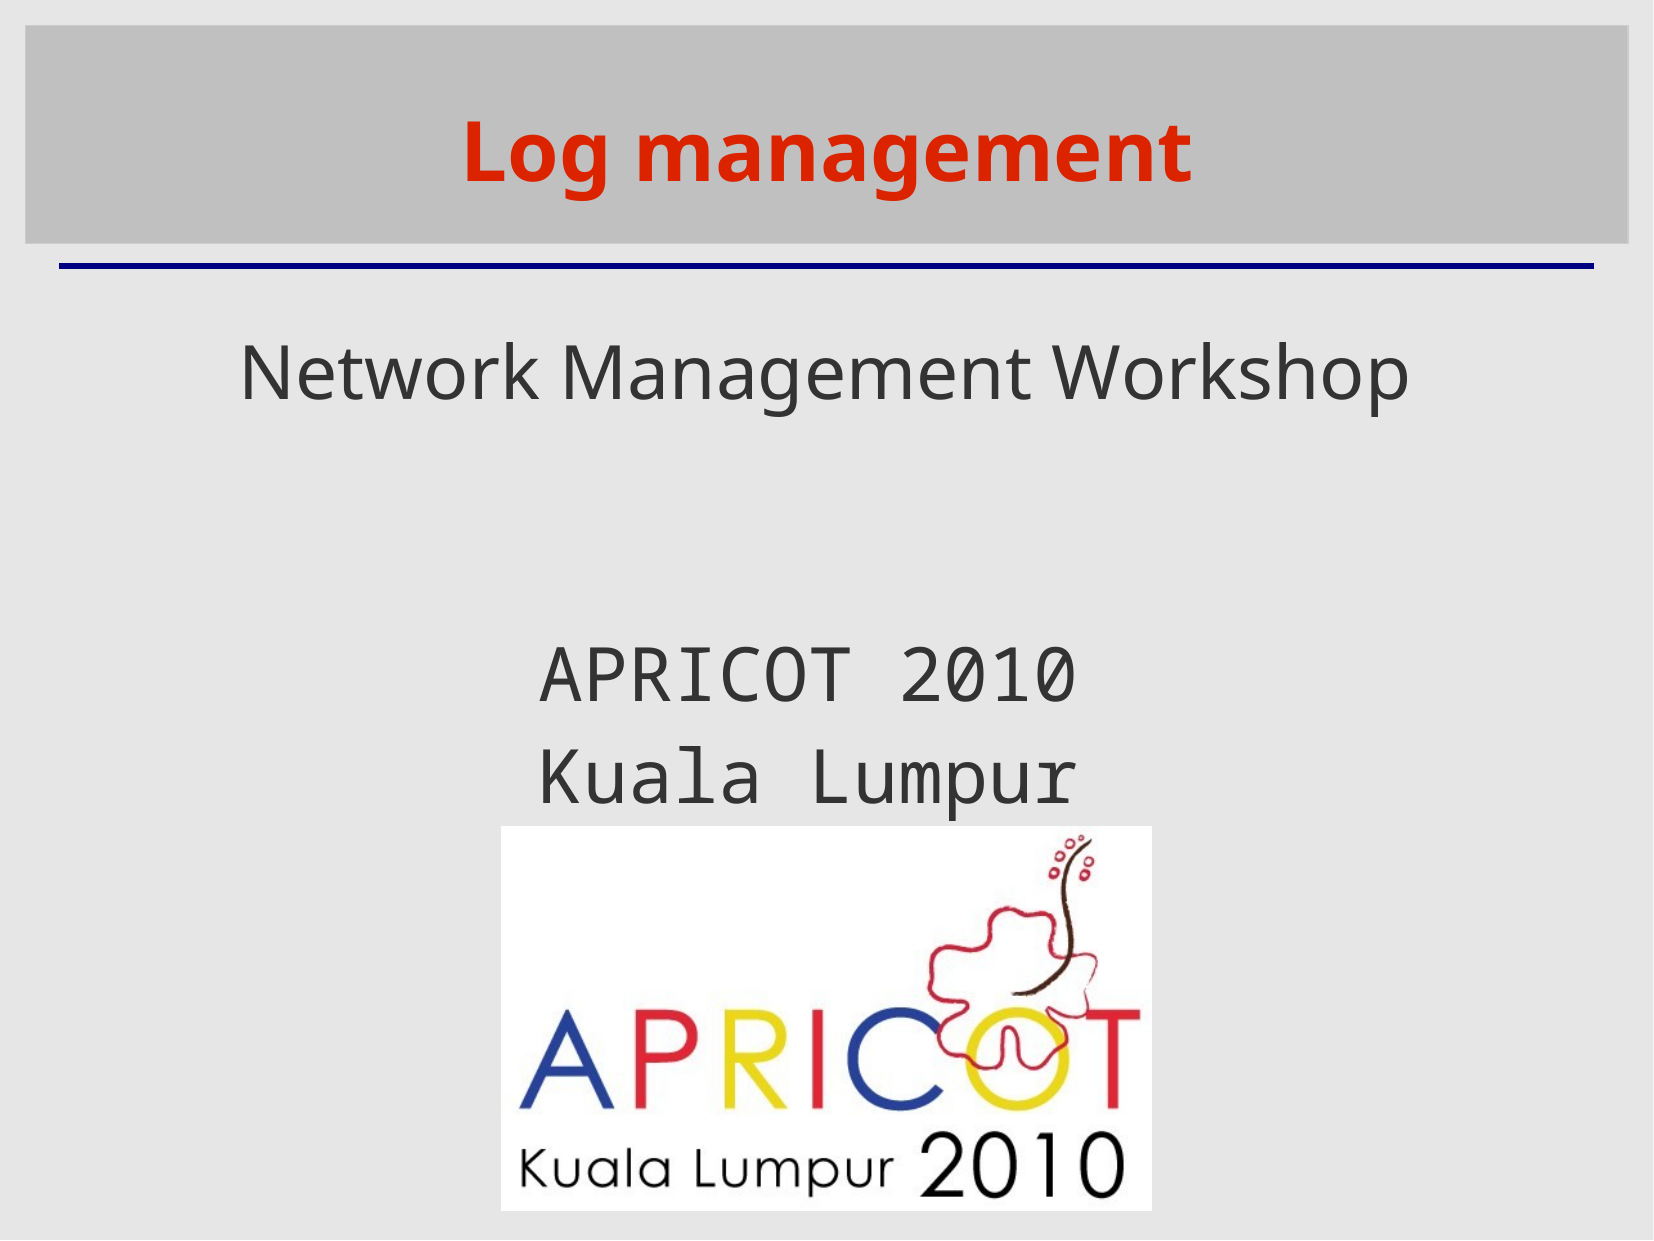

Log management
# Network Management Workshop
APRICOT 2010
Kuala Lumpur